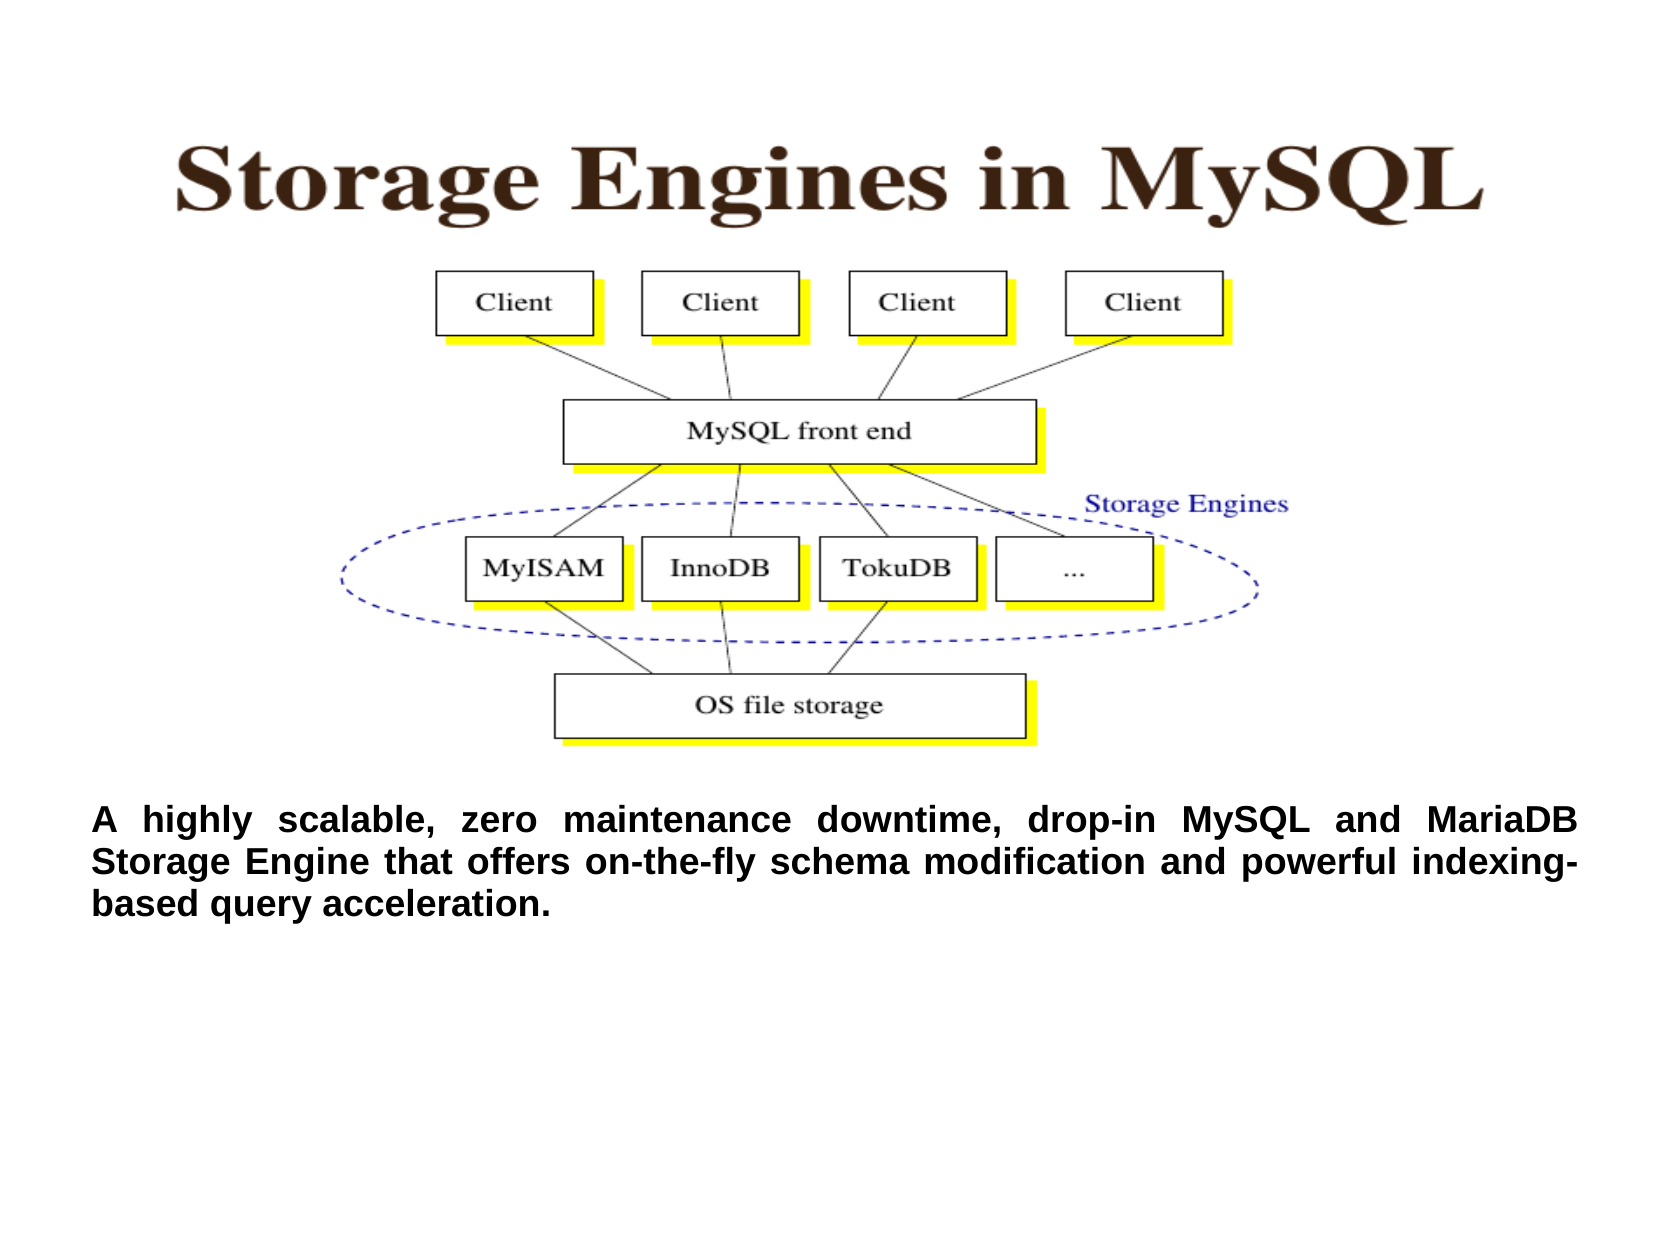

A highly scalable, zero maintenance downtime, drop-in MySQL and MariaDB Storage Engine that offers on-the-fly schema modification and powerful indexing-based query acceleration.